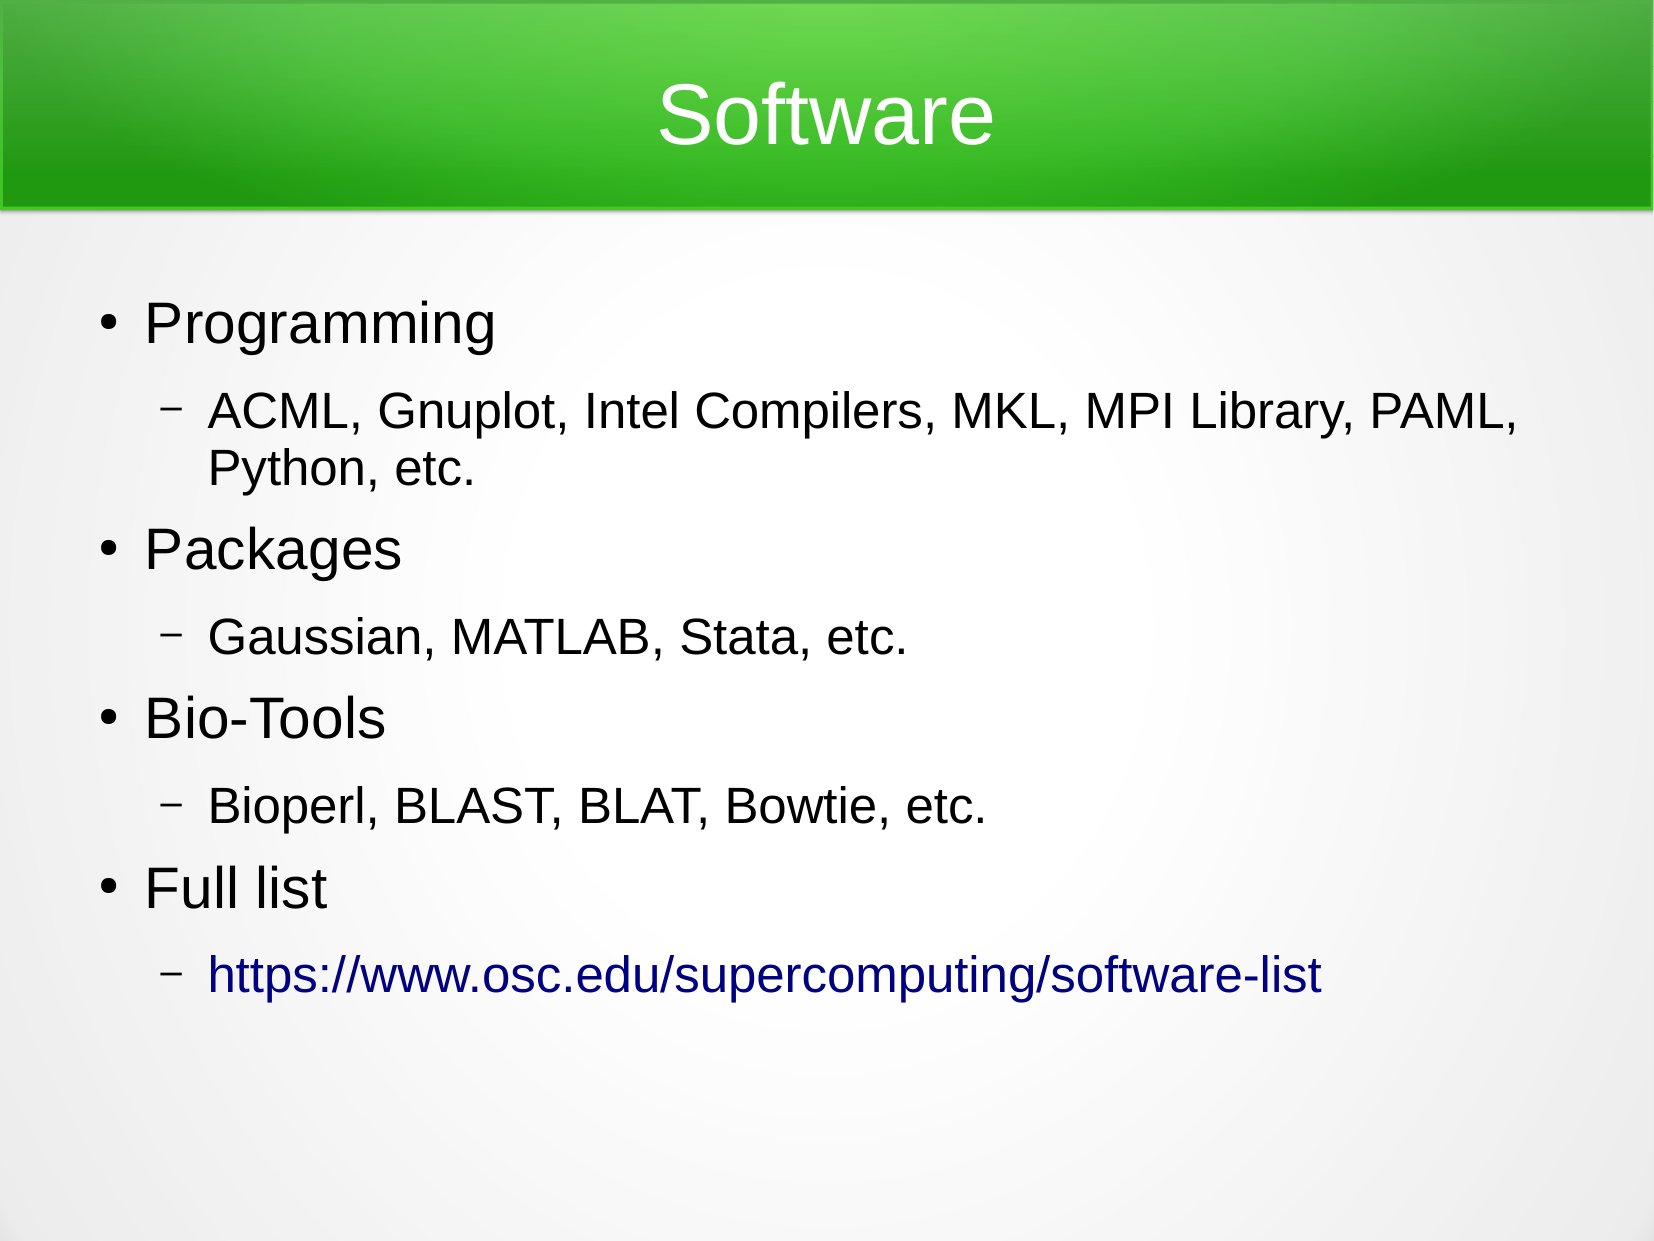

# Software
Programming
ACML, Gnuplot, Intel Compilers, MKL, MPI Library, PAML, Python, etc.
Packages
Gaussian, MATLAB, Stata, etc.
Bio-Tools
Bioperl, BLAST, BLAT, Bowtie, etc.
Full list
https://www.osc.edu/supercomputing/software-list